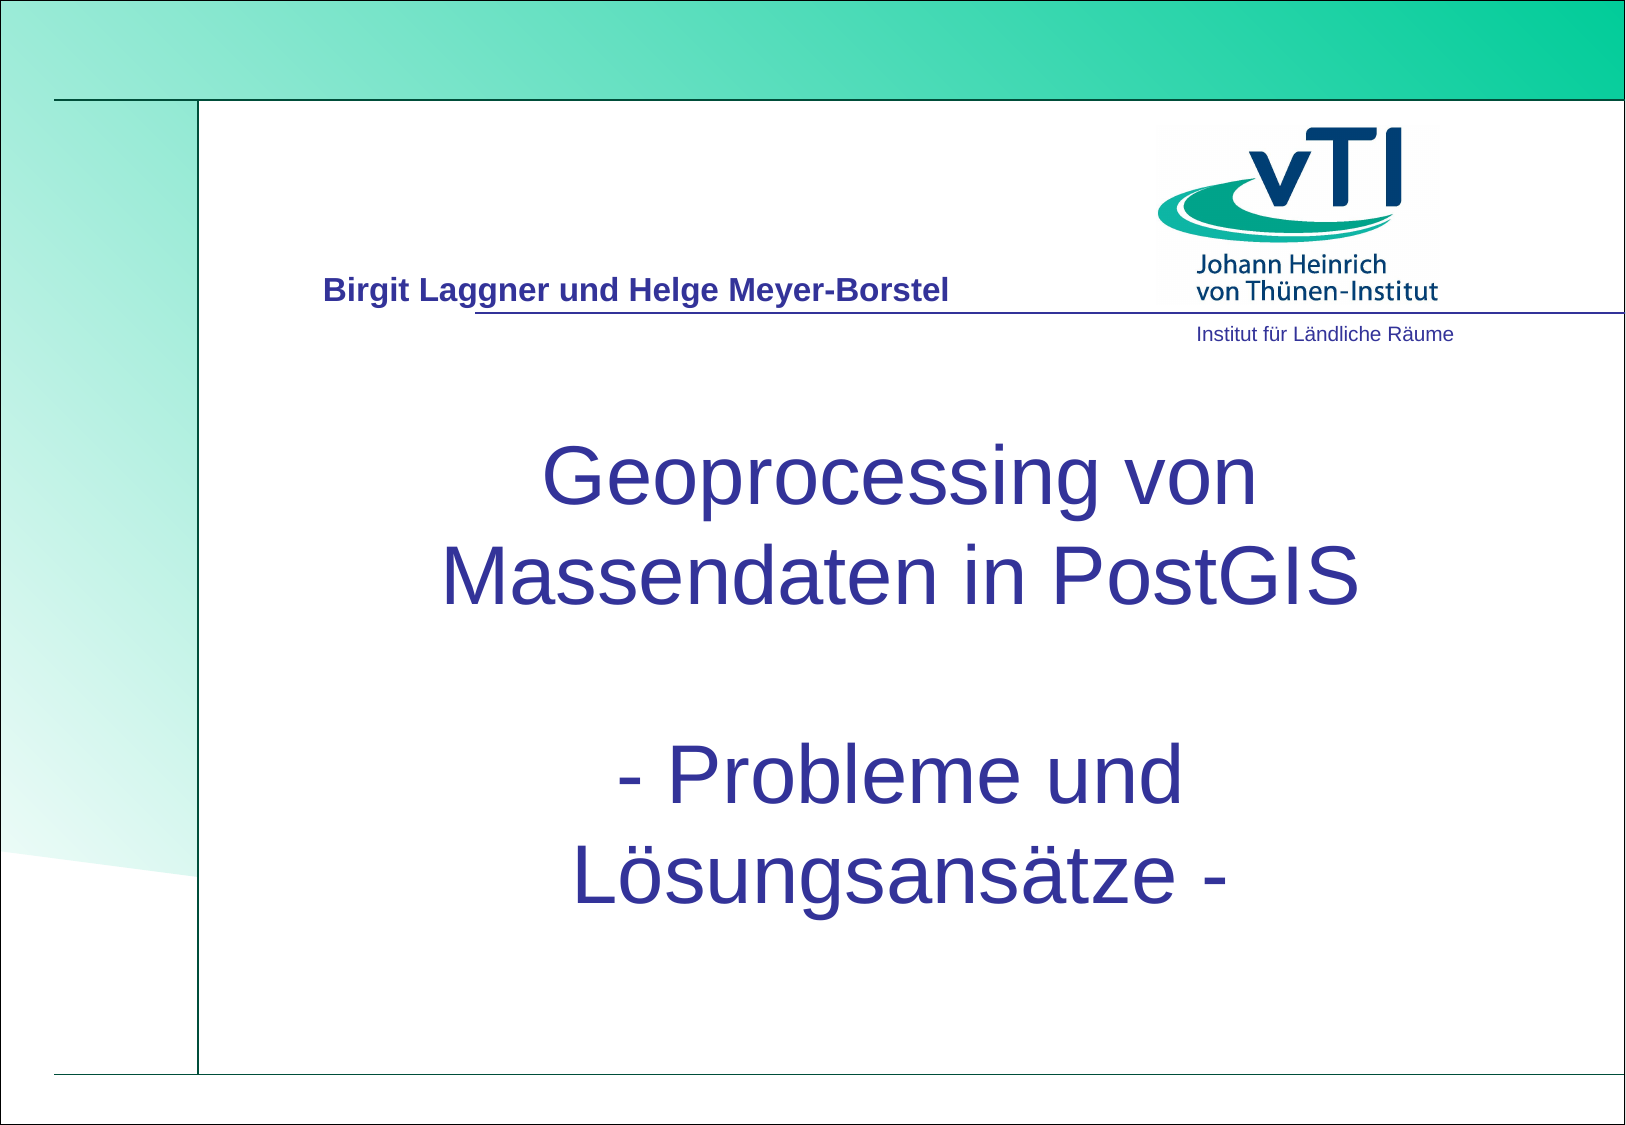

Birgit Laggner und Helge Meyer-Borstel
Geoprocessing von Massendaten in PostGIS
- Probleme und Lösungsansätze -